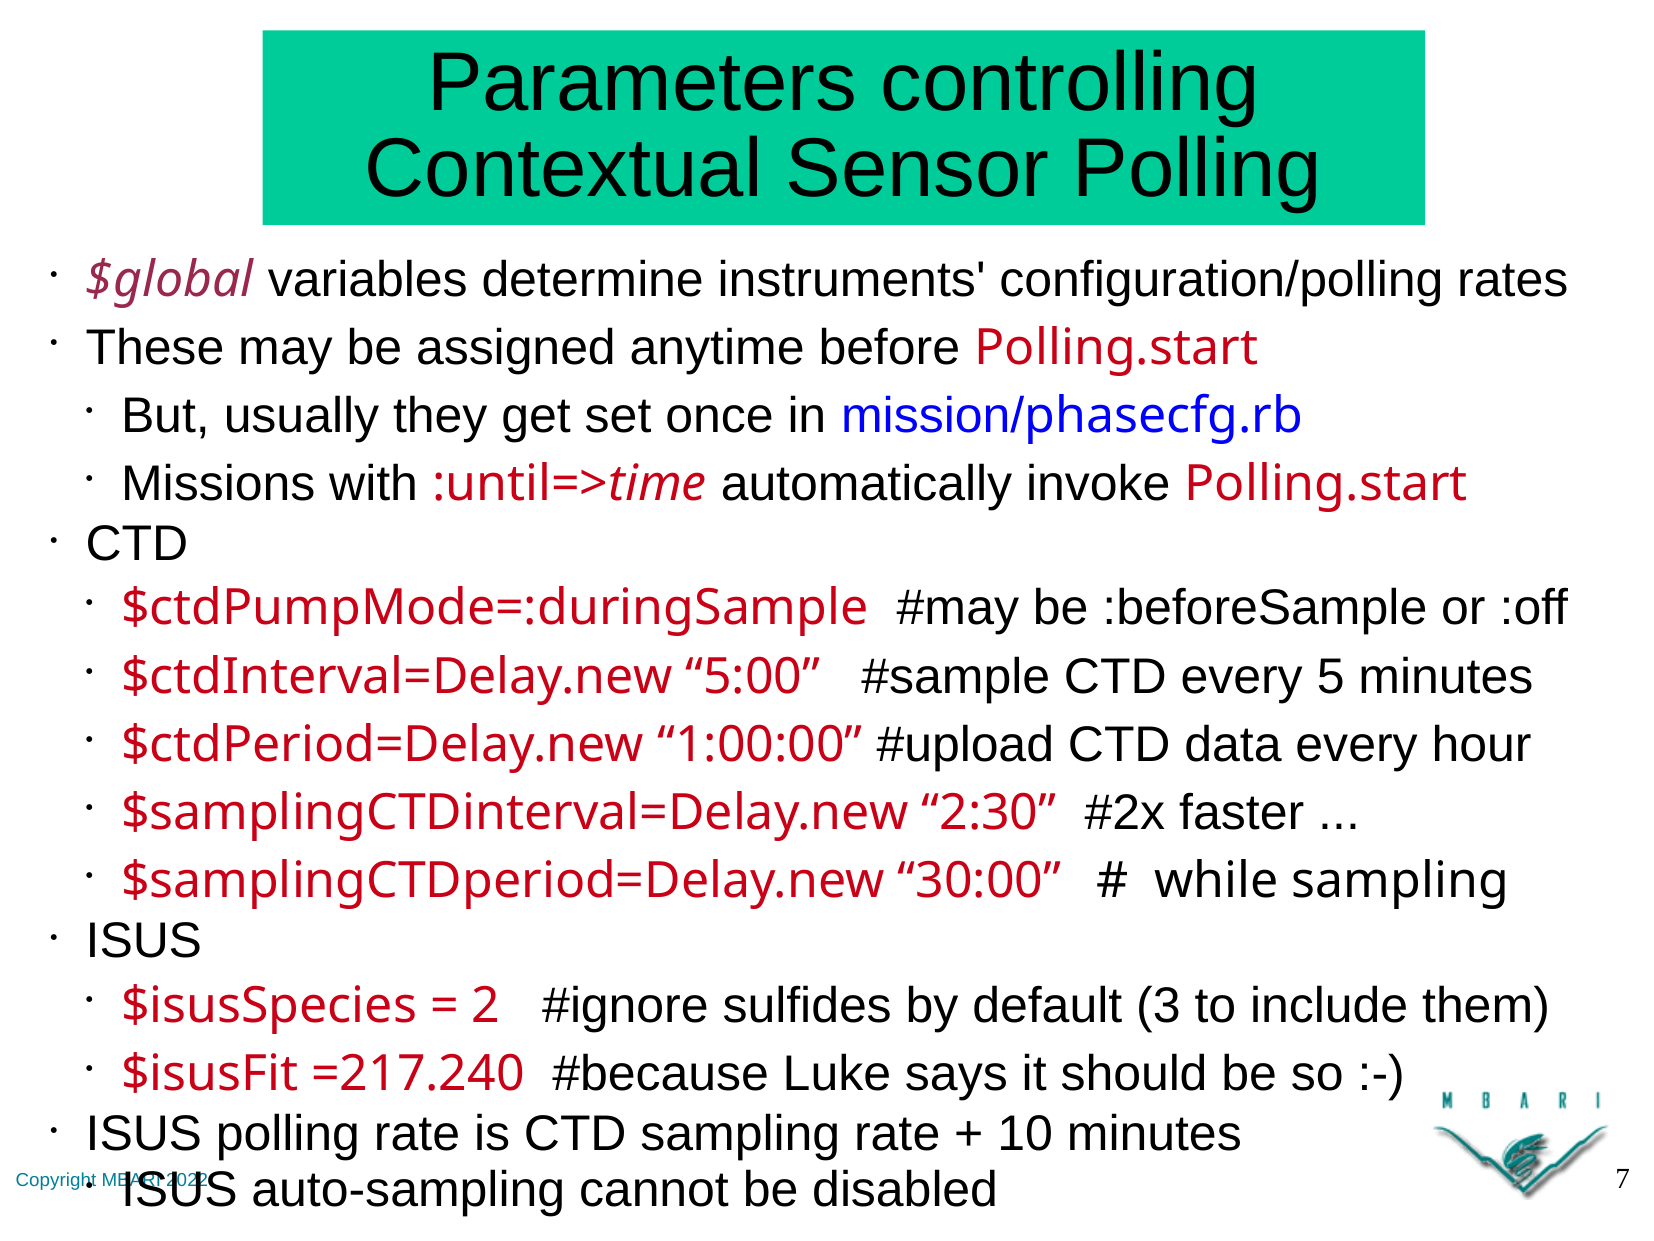

Parameters controlling Contextual Sensor Polling
$global variables determine instruments' configuration/polling rates
These may be assigned anytime before Polling.start
But, usually they get set once in mission/phasecfg.rb
Missions with :until=>time automatically invoke Polling.start
CTD
$ctdPumpMode=:duringSample #may be :beforeSample or :off
$ctdInterval=Delay.new “5:00” #sample CTD every 5 minutes
$ctdPeriod=Delay.new “1:00:00” #upload CTD data every hour
$samplingCTDinterval=Delay.new “2:30” #2x faster ...
$samplingCTDperiod=Delay.new “30:00”	# while sampling
ISUS
$isusSpecies = 2 #ignore sulfides by default (3 to include them)
$isusFit =217.240 #because Luke says it should be so :-)
ISUS polling rate is CTD sampling rate + 10 minutes
ISUS auto-sampling cannot be disabled
7